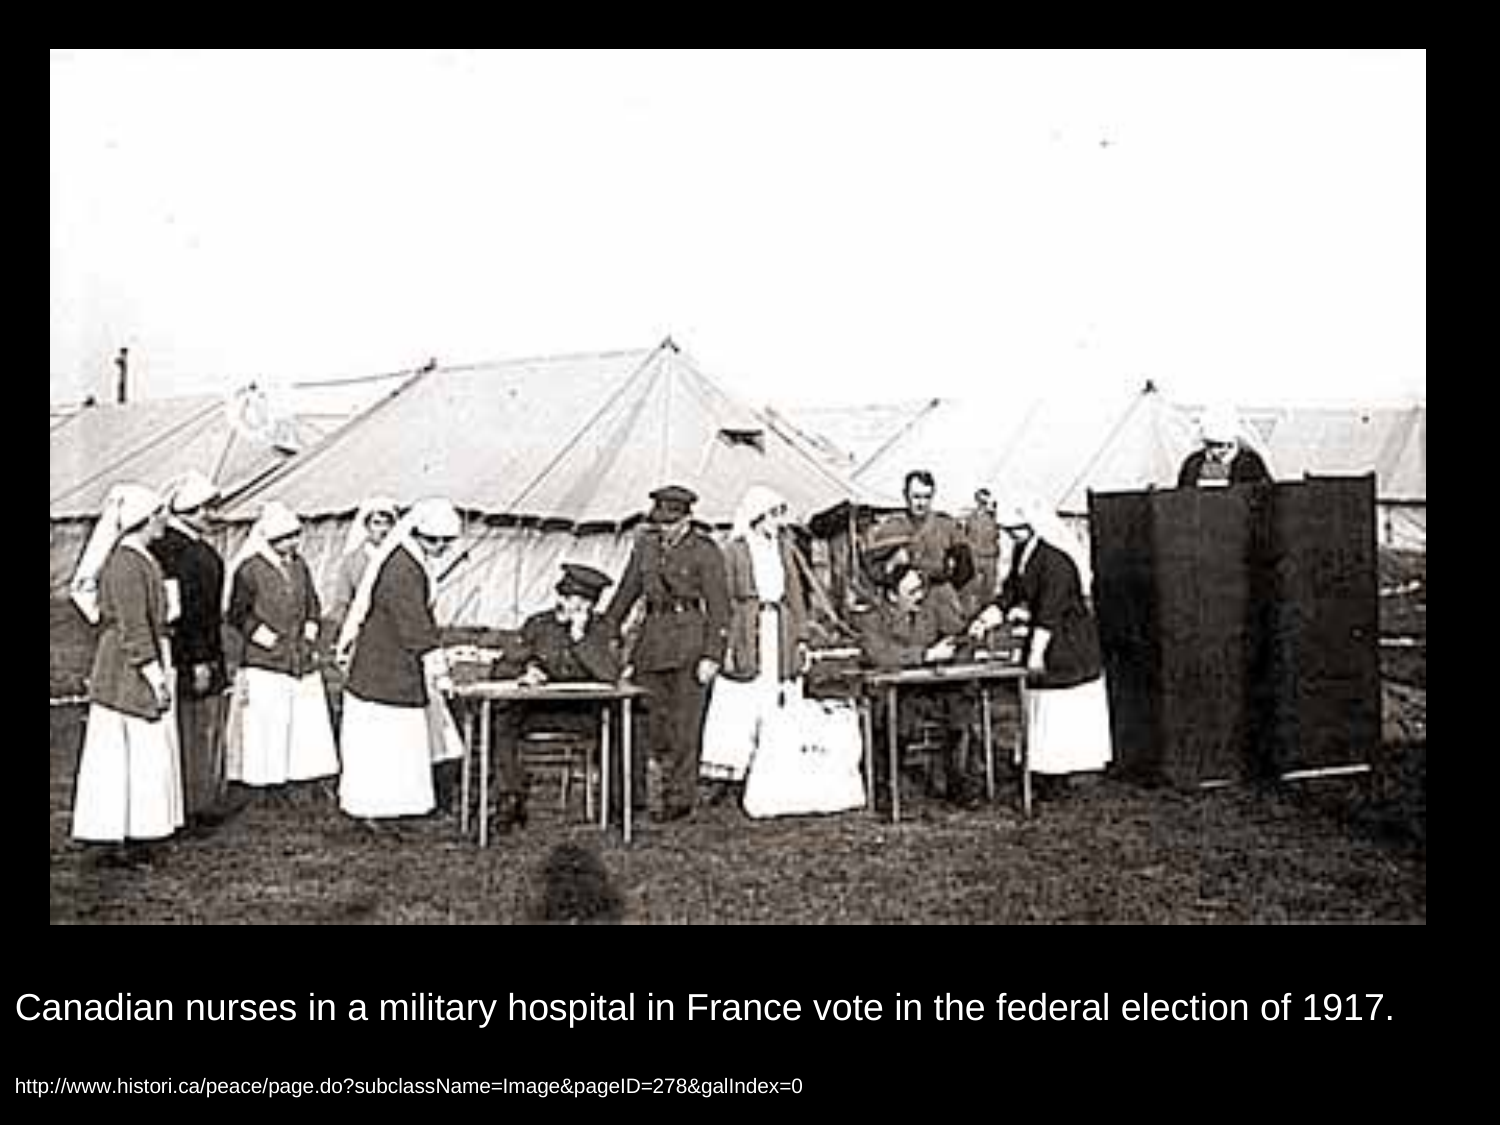

Canadian nurses in a military hospital in France vote in the federal election of 1917.
http://www.histori.ca/peace/page.do?subclassName=Image&pageID=278&galIndex=0